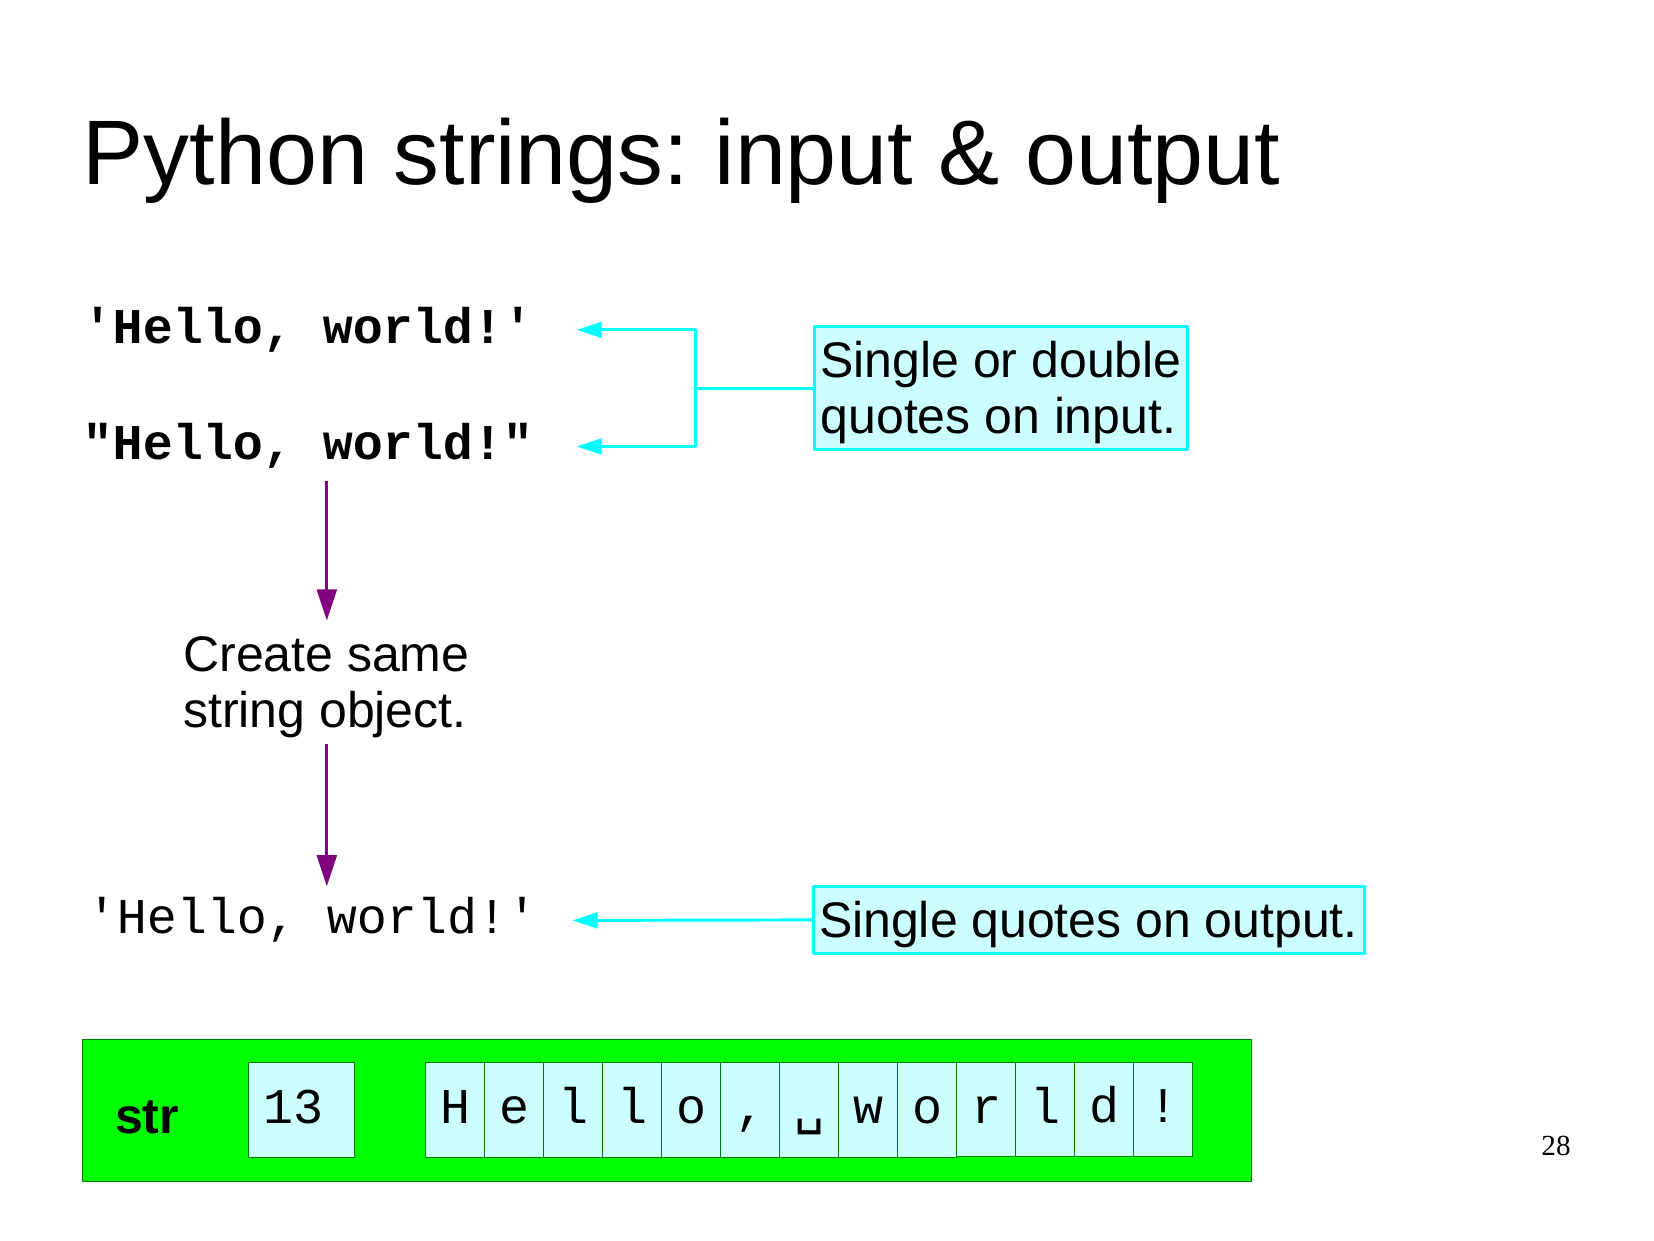

# Python strings: input & output
'Hello, world!'
Single or double
quotes on input.
"Hello, world!"
Create same
string object.
'Hello, world!'
Single quotes on output.
!
d
l
r
o
w
␣
,
o
l
l
13
e
H
str
28